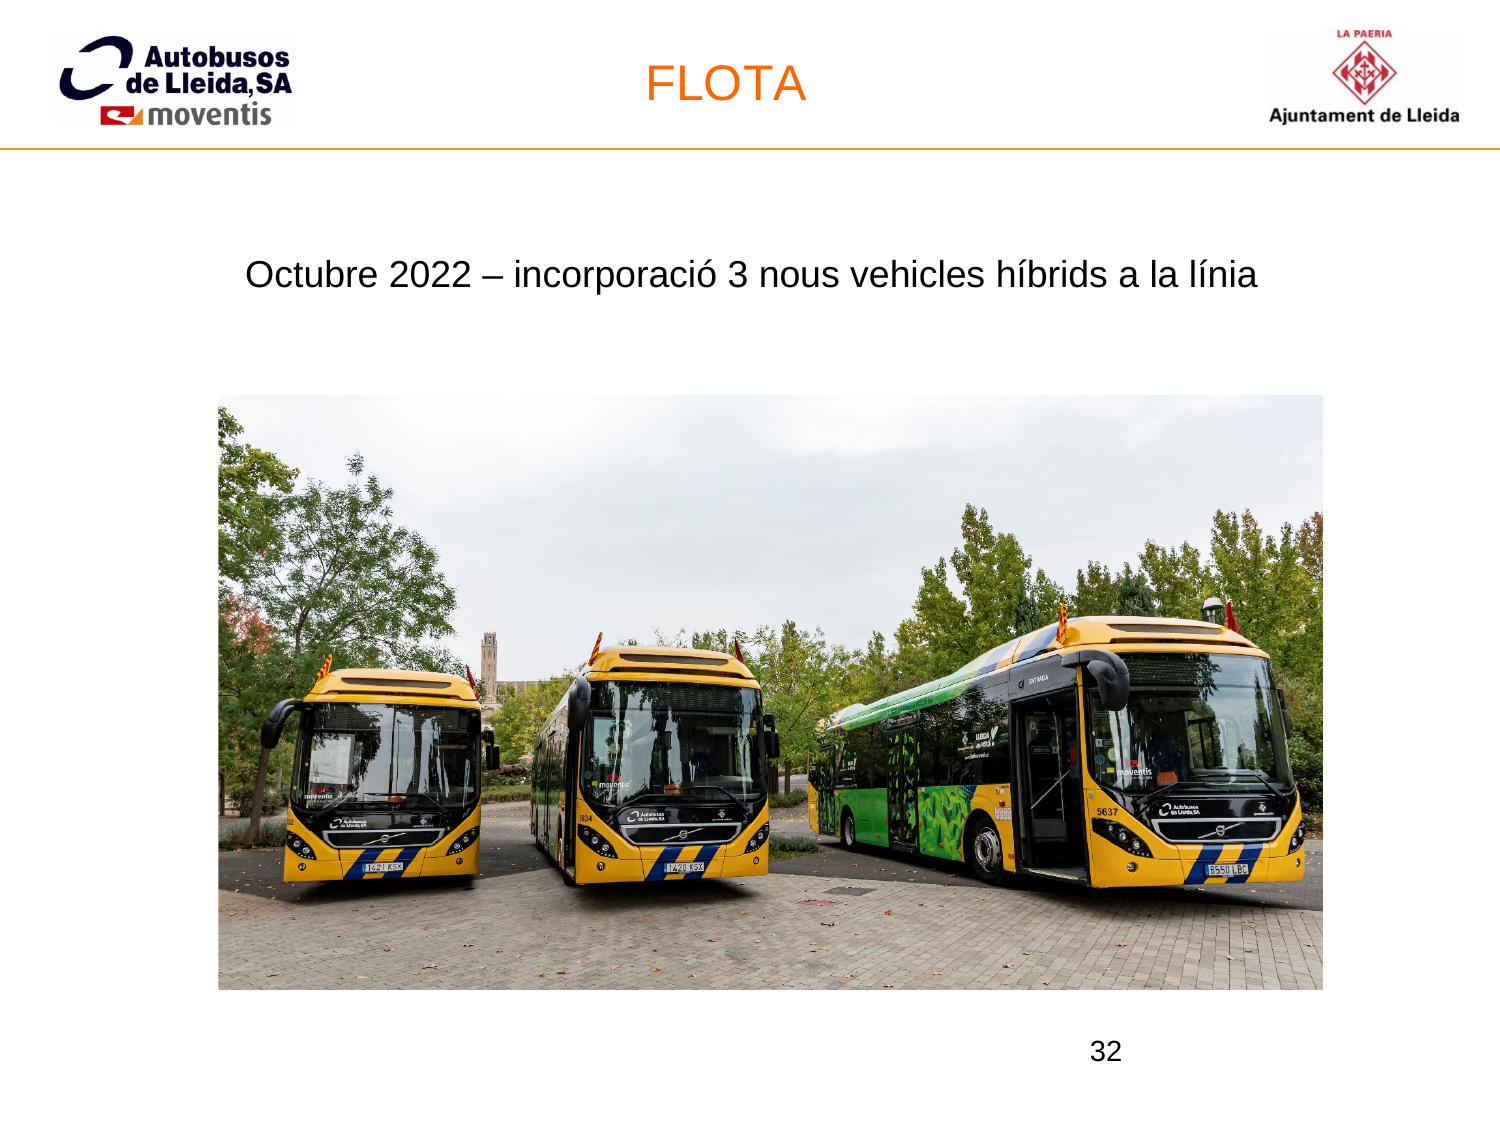

FLOTA
Octubre 2022 – incorporació 3 nous vehicles híbrids a la línia